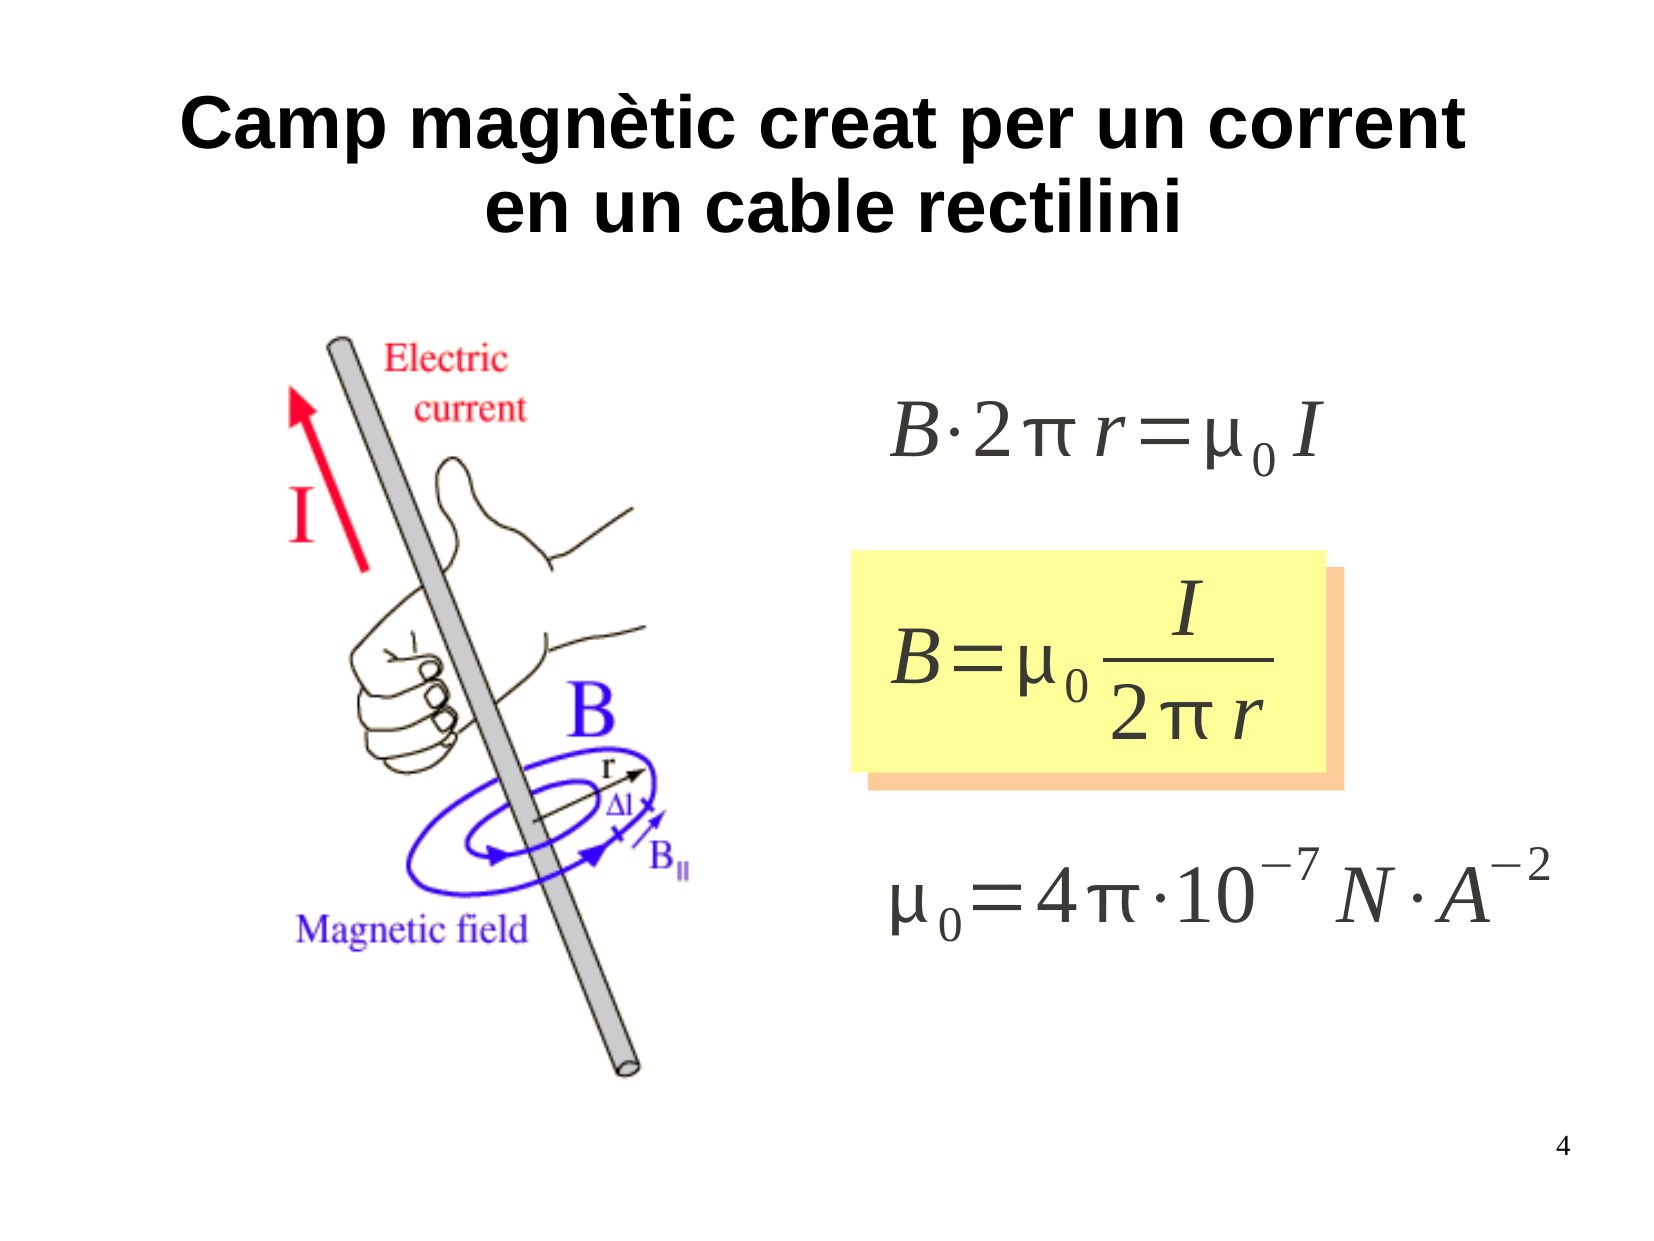

Camp magnètic creat per un corrent
en un cable rectilini
4